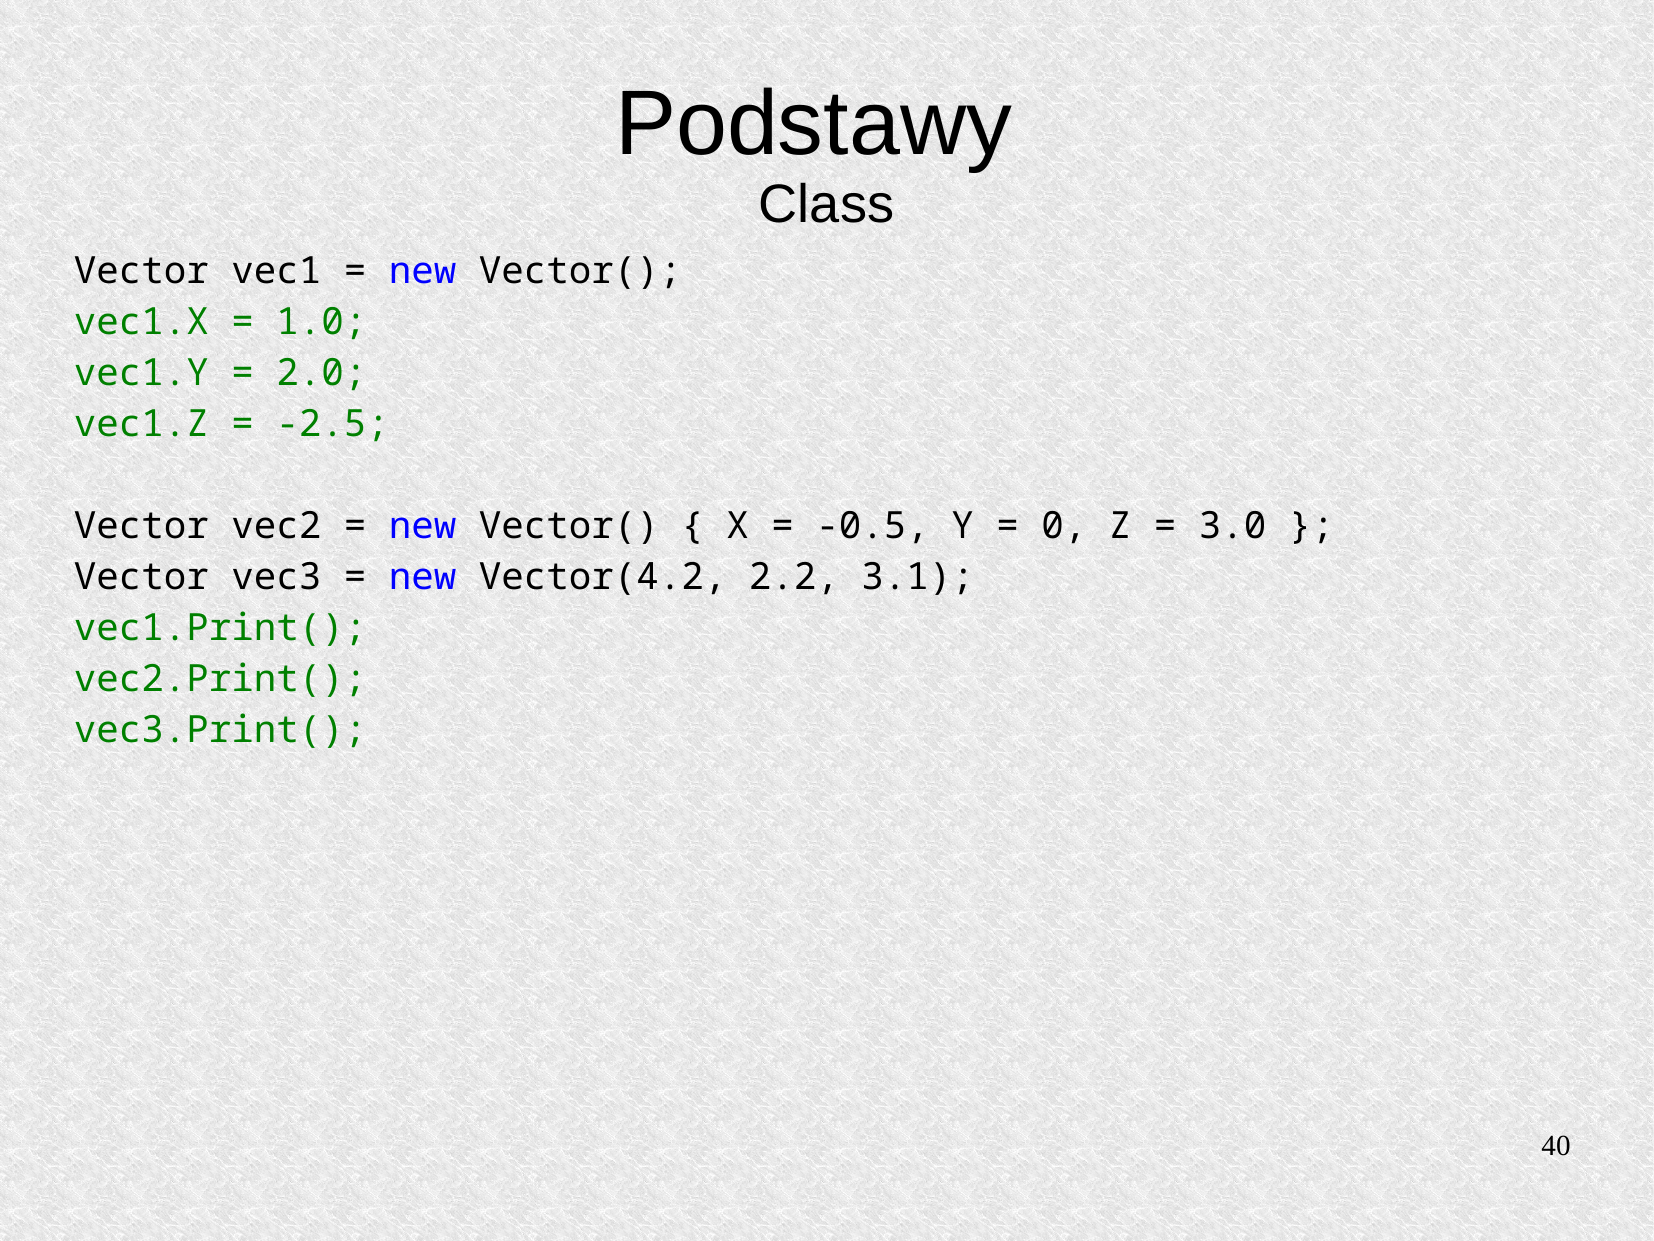

# Podstawy Class
Vector vec1 = new Vector();
vec1.X = 1.0;
vec1.Y = 2.0;
vec1.Z = -2.5;
Vector vec2 = new Vector() { X = -0.5, Y = 0, Z = 3.0 };
Vector vec3 = new Vector(4.2, 2.2, 3.1);
vec1.Print();
vec2.Print();
vec3.Print();
40